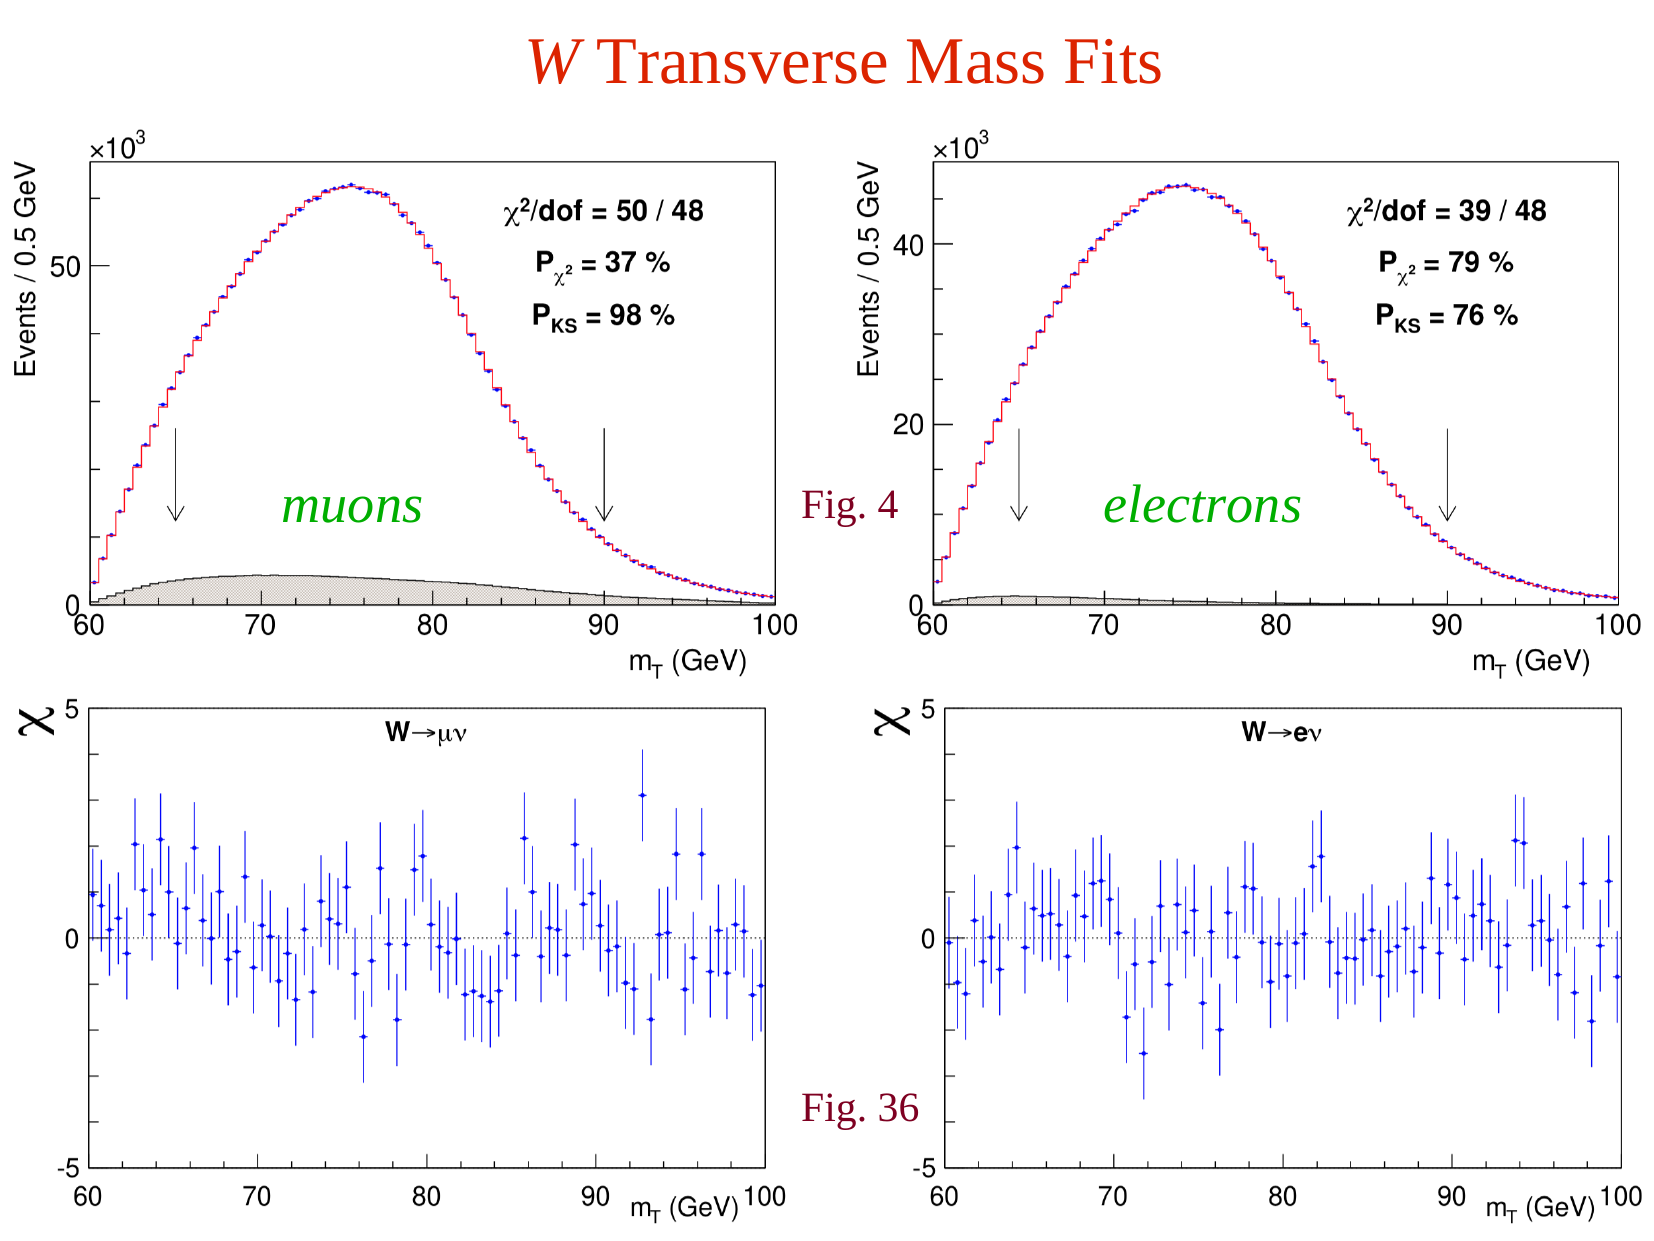

# W Transverse Mass Fits
muons
electrons
Fig. 4
Fig. 36
A. V. Kotwal, SLAC, 4/11/22